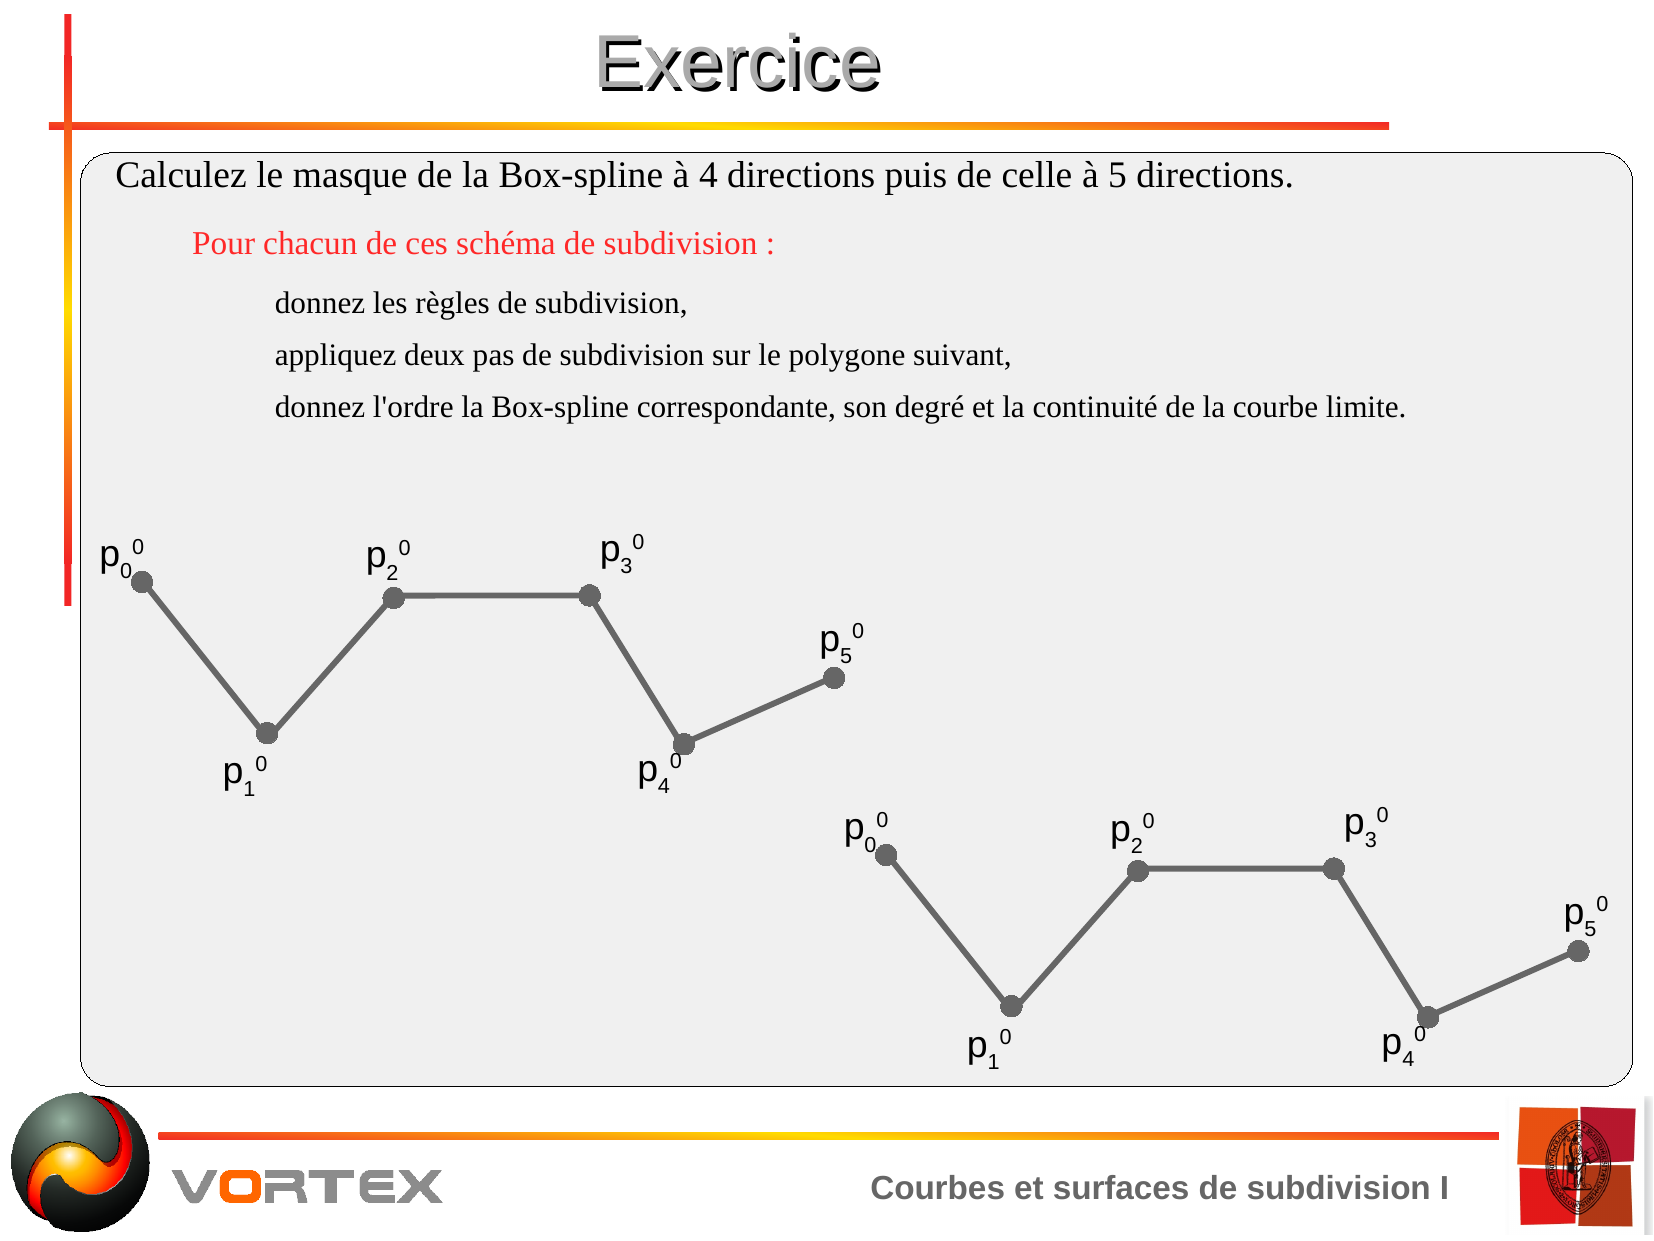

# Exercice
Calculez le masque de la Box-spline à 4 directions puis de celle à 5 directions.
Pour chacun de ces schéma de subdivision :
donnez les règles de subdivision,
appliquez deux pas de subdivision sur le polygone suivant,
donnez l'ordre la Box-spline correspondante, son degré et la continuité de la courbe limite.
p30
p00
p20
p50
p40
p10
p30
p00
p20
p50
p40
p10